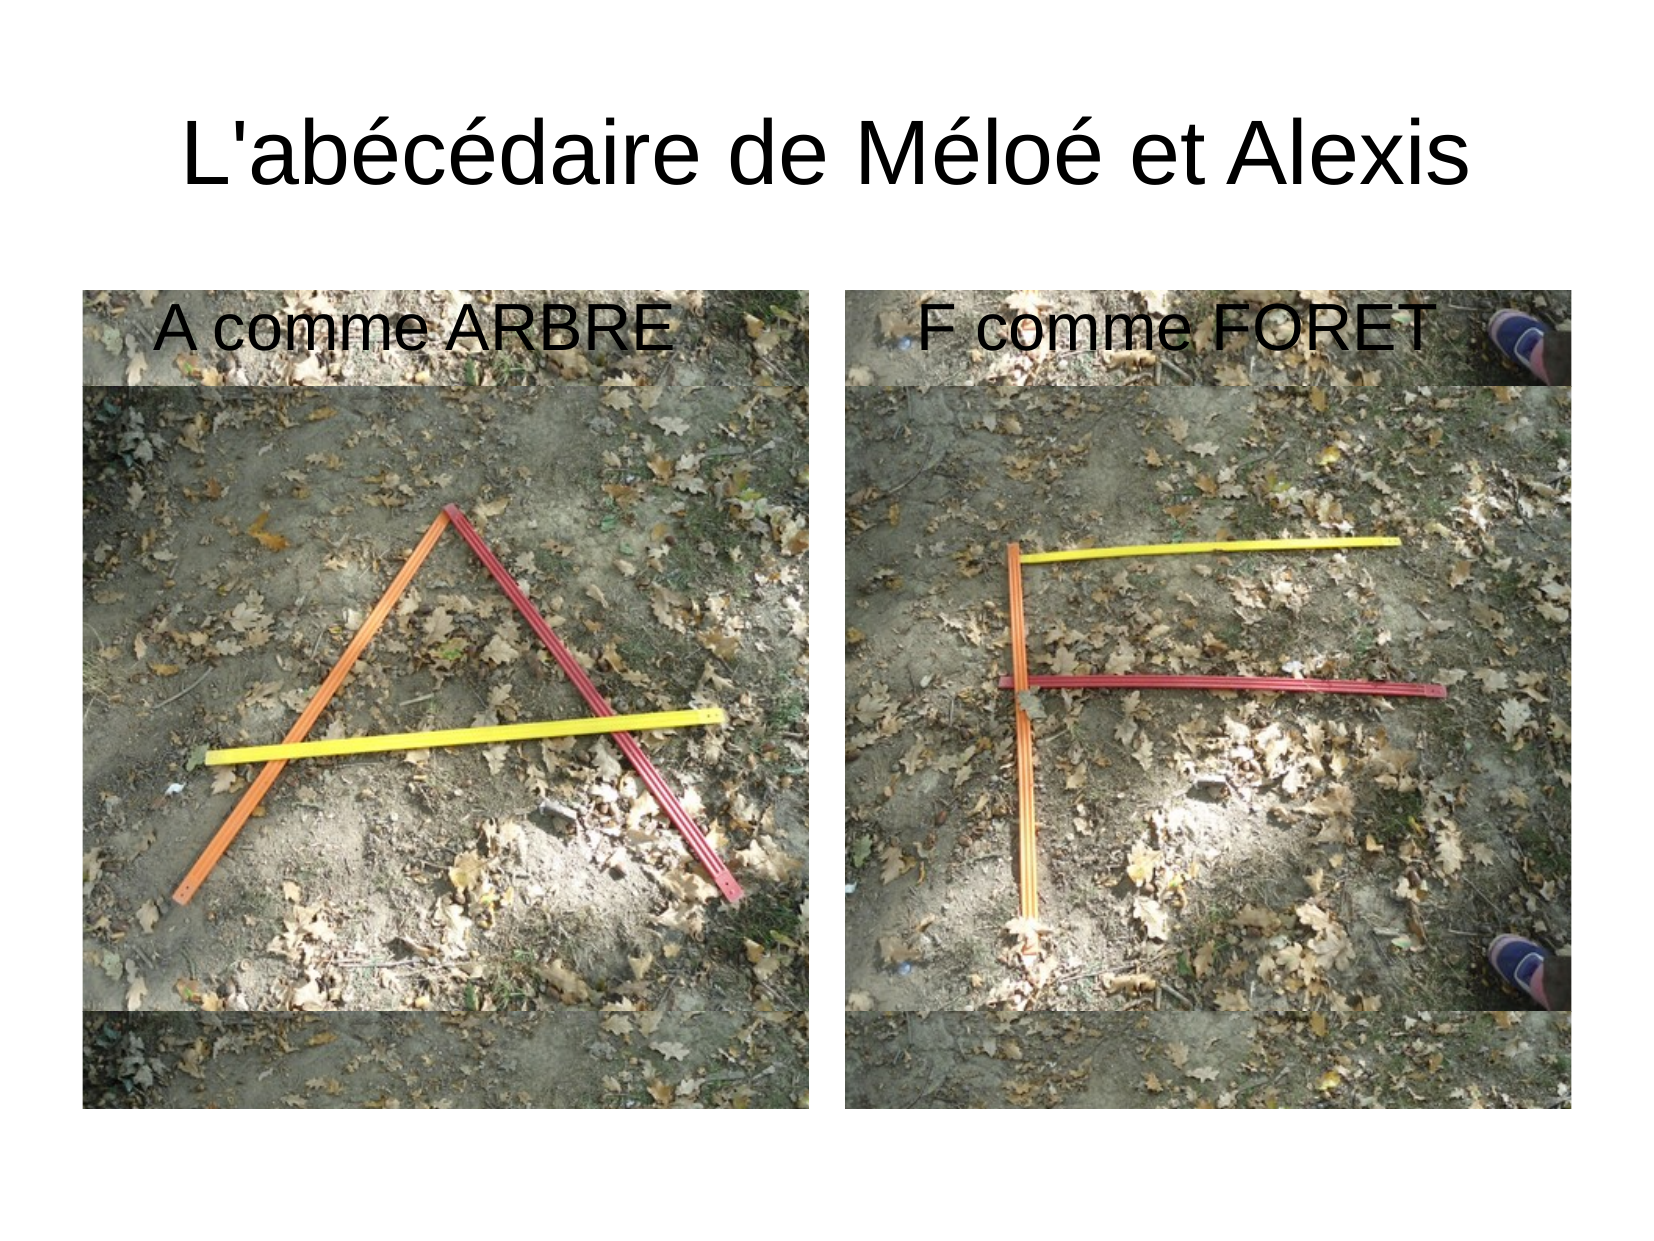

# L'abécédaire de Méloé et Alexis
A comme ARBRE
F comme FORET